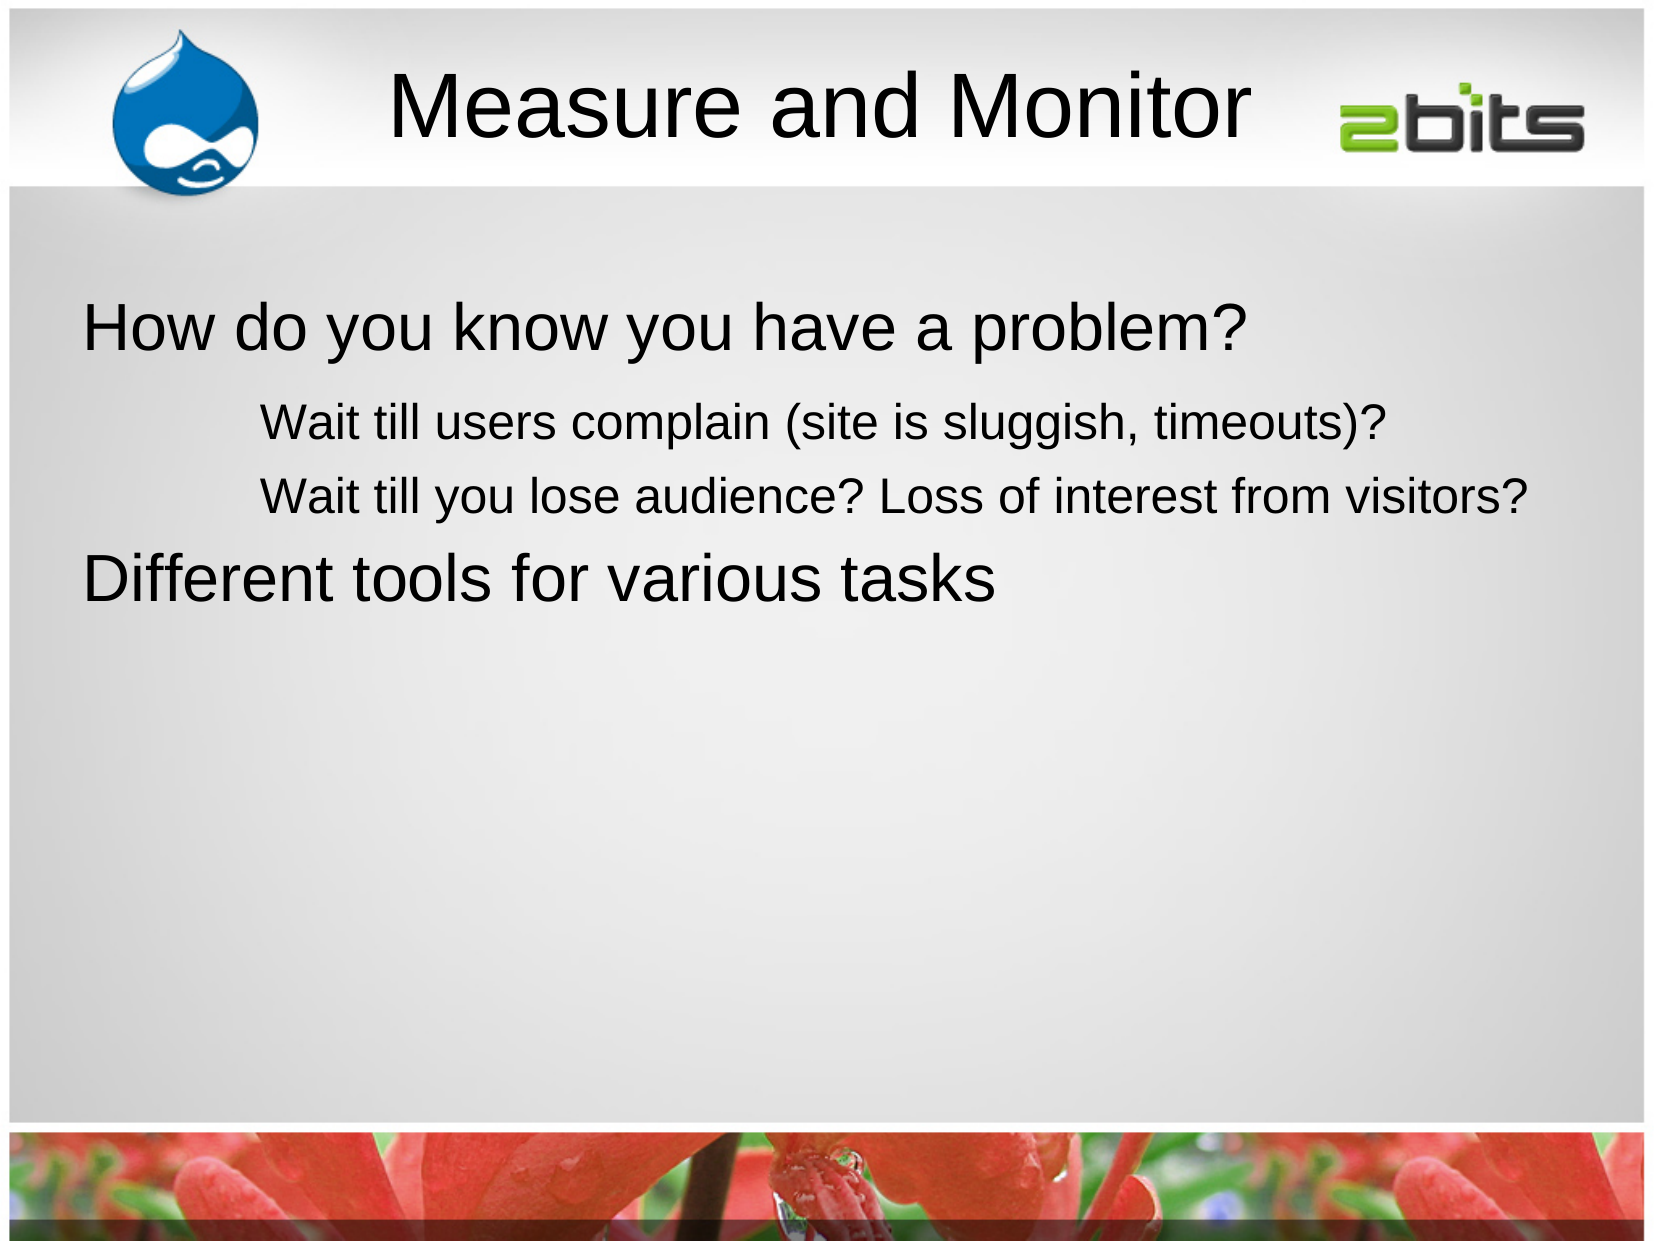

# Measure and Monitor
How do you know you have a problem?
Wait till users complain (site is sluggish, timeouts)?
Wait till you lose audience? Loss of interest from visitors?
Different tools for various tasks